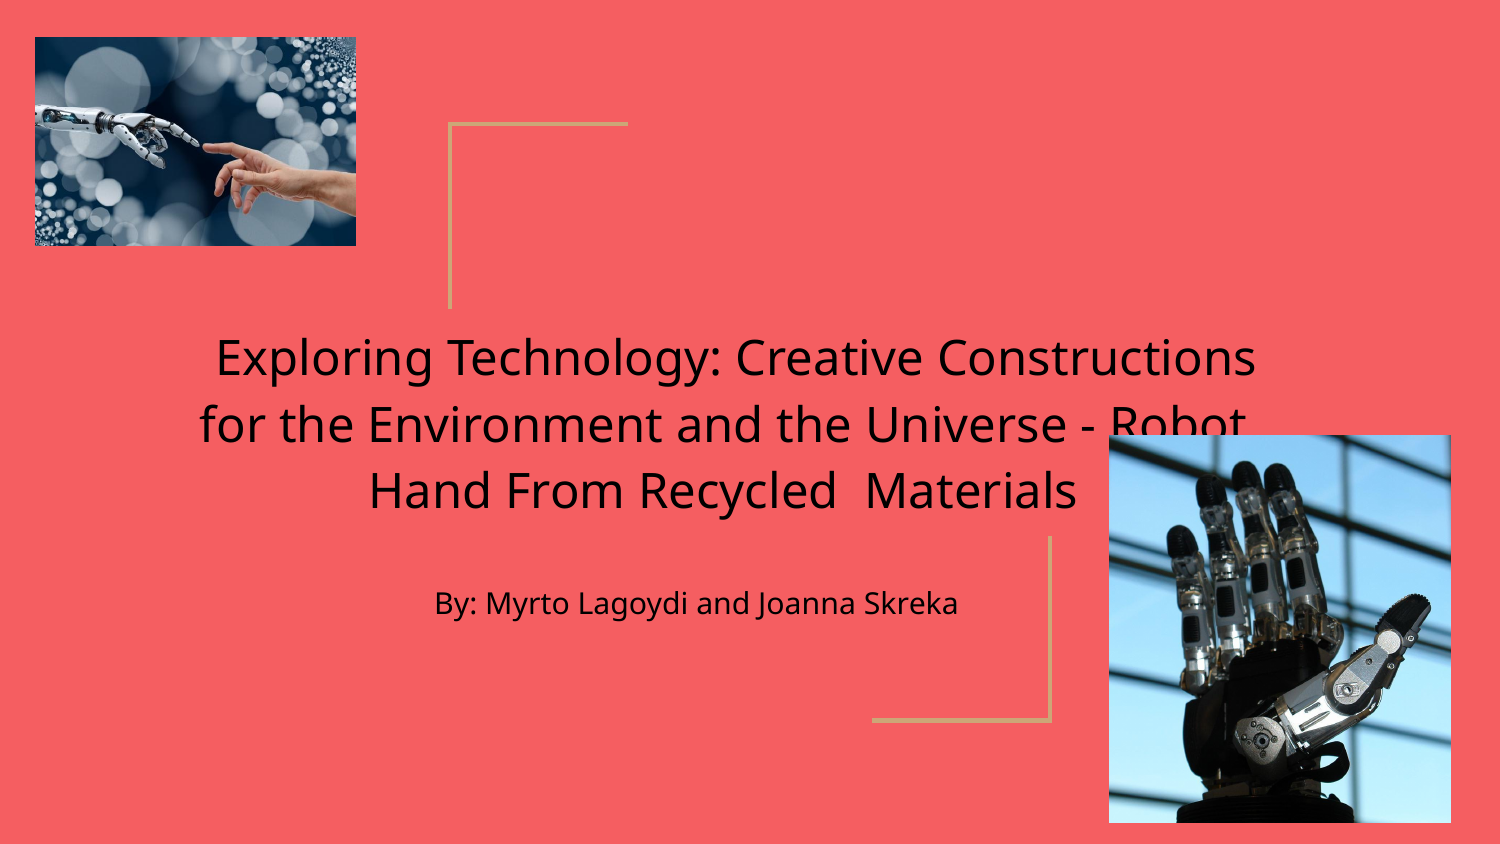

# Exploring Technology: Creative Constructions for the Environment and the Universe - Robot Hand From Recycled Materials
By: Myrto Lagoydi and Joanna Skreka